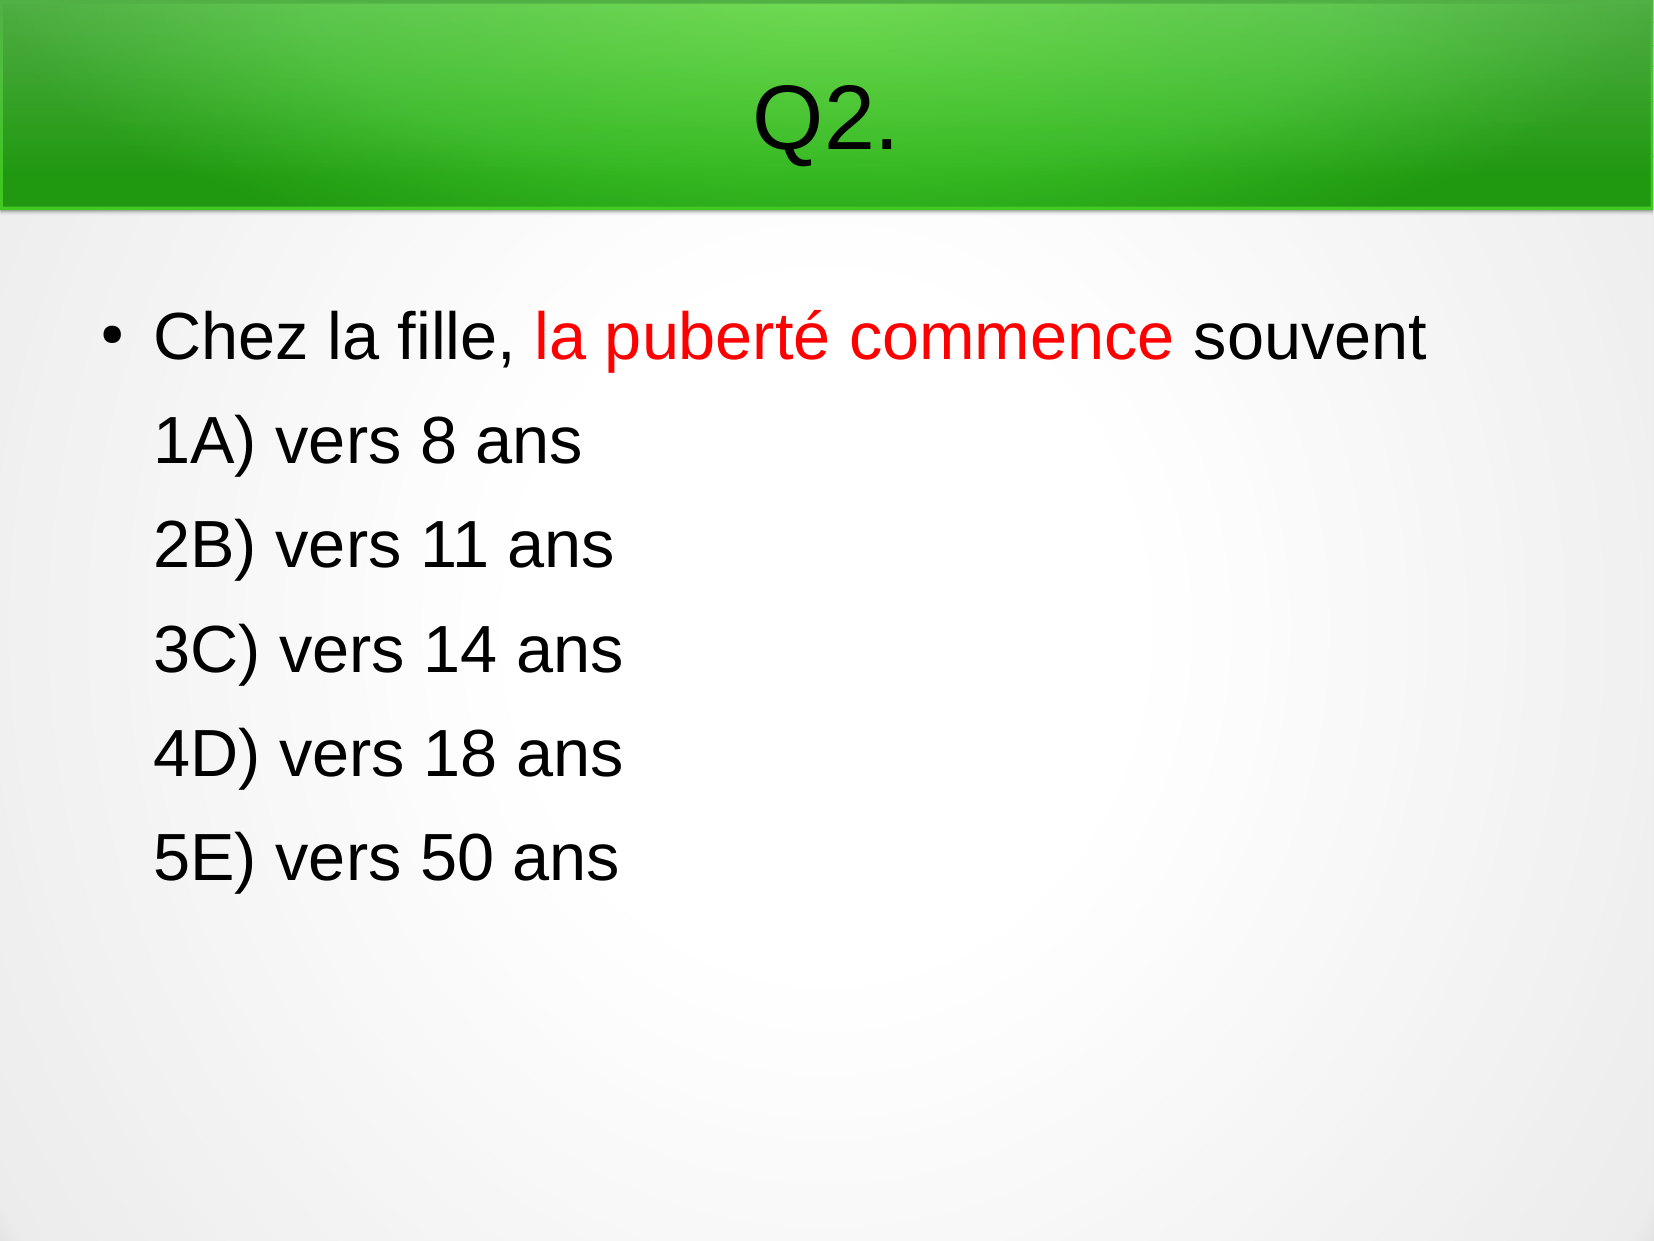

# Q2.
Chez la fille, la puberté commence souvent
1A) vers 8 ans
2B) vers 11 ans
3C) vers 14 ans
4D) vers 18 ans
5E) vers 50 ans